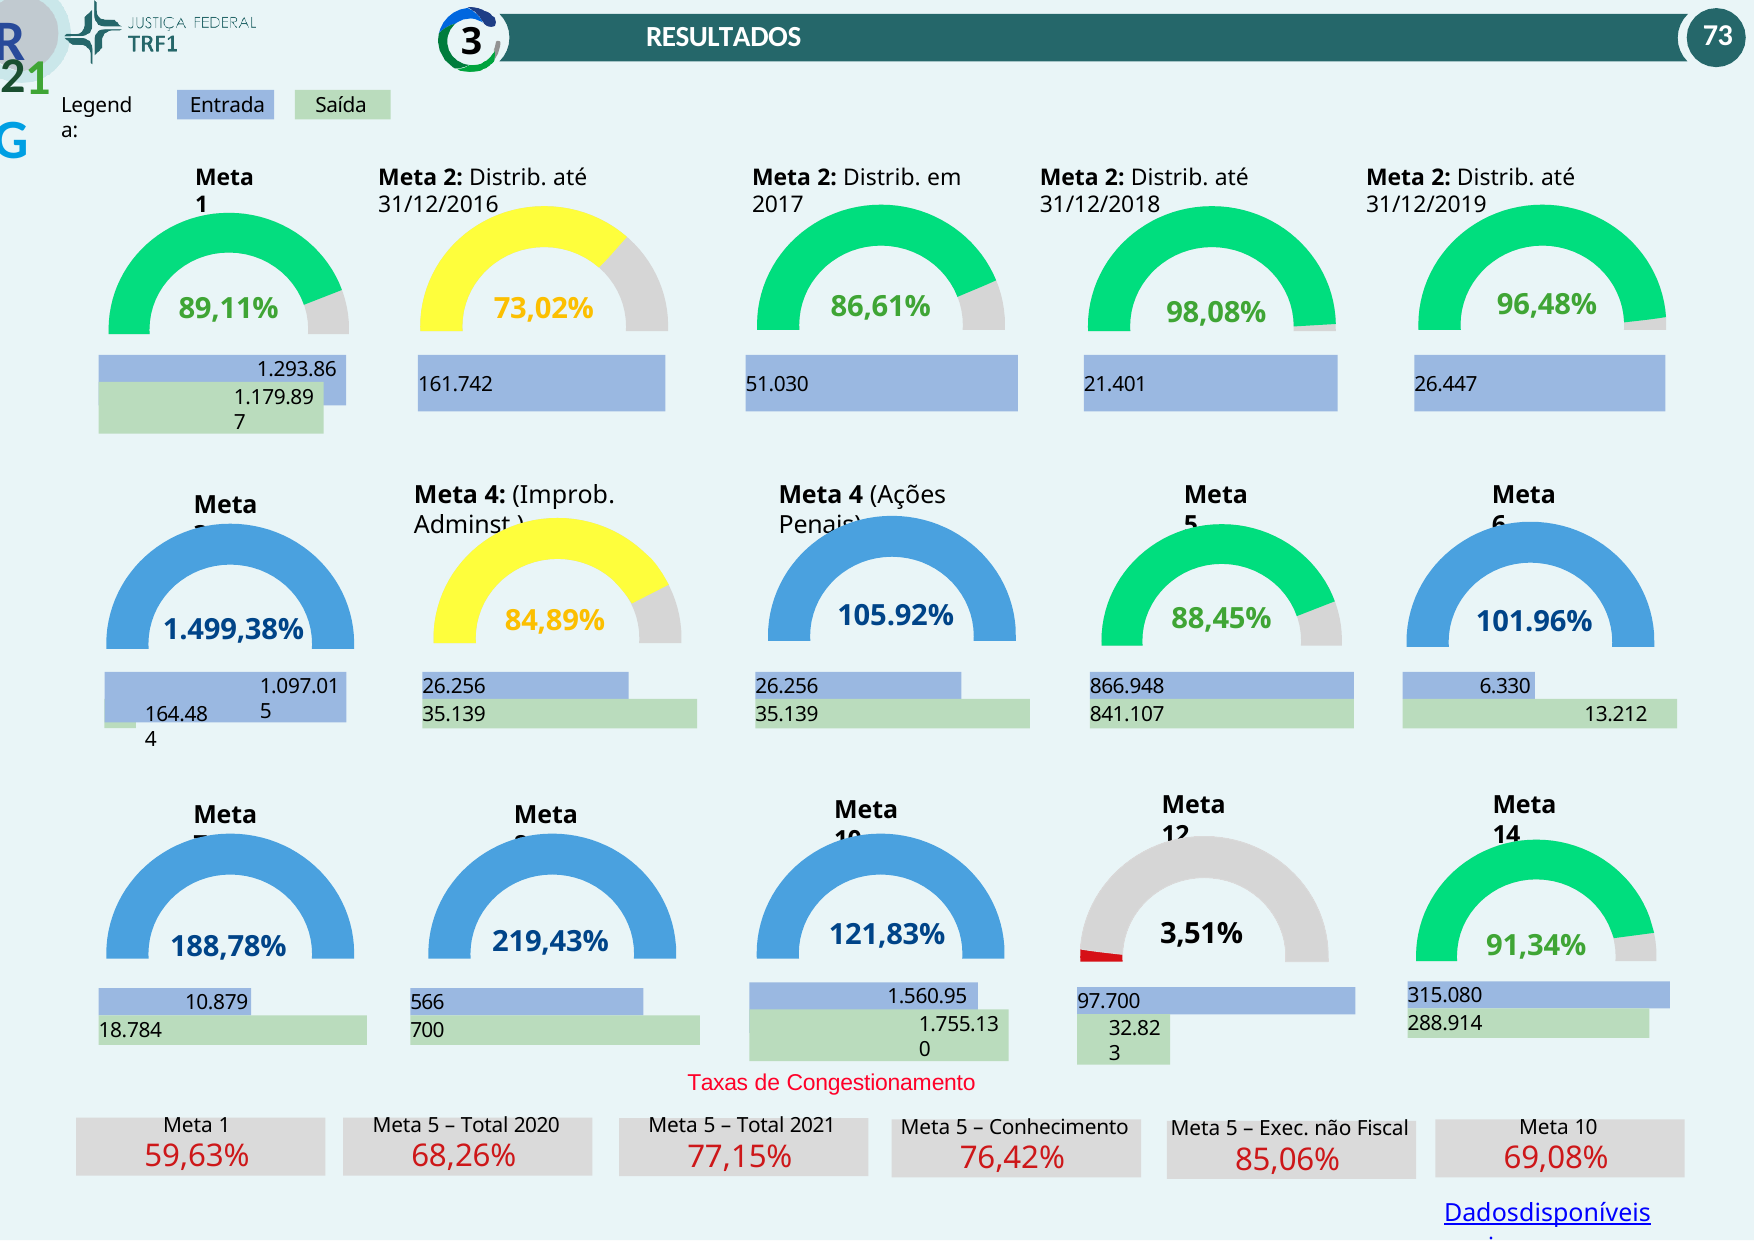

RG
73
3
21
RESULTADOS
Legenda:
Entrada
Saída
Meta 1
Meta 2: Distrib. até 31/12/2016
Meta 2: Distrib. em 2017
Meta 2: Distrib. até 31/12/2018
Meta 2: Distrib. até 31/12/2019
96,48%
86,61%
89,11%
73,02%
98,08%
1.293.862
161.742
51.030
21.401
26.447
1.179.897
Meta 4: (Improb. Adminst.)
Meta 4 (Ações Penais)
Meta 5
Meta 6
Meta 3
105.92%
88,45%
84,89%
101.96%
1.499,38%
1.097.015
26.256
26.256
866.948
6.330
164.484
35.139
35.139
841.107
13.212
Meta 12
Meta 14
Meta 10
Meta 7
Meta 8
3,51%
121,83%
219,43%
91,34%
188,78%
315.080
1.560.954
97.700
10.879
566
288.914
1.755.130
32.823
18.784
700
Taxas de Congestionamento
Meta 1
59,63%
Meta 5 – Total 2020
68,26%
Meta 5 – Total 2021
77,15%
Meta 5 – Conhecimento
76,42%
Meta 10
69,08%
Meta 5 – Exec. não Fiscal
85,06%
Dadosdisponíveisaqui